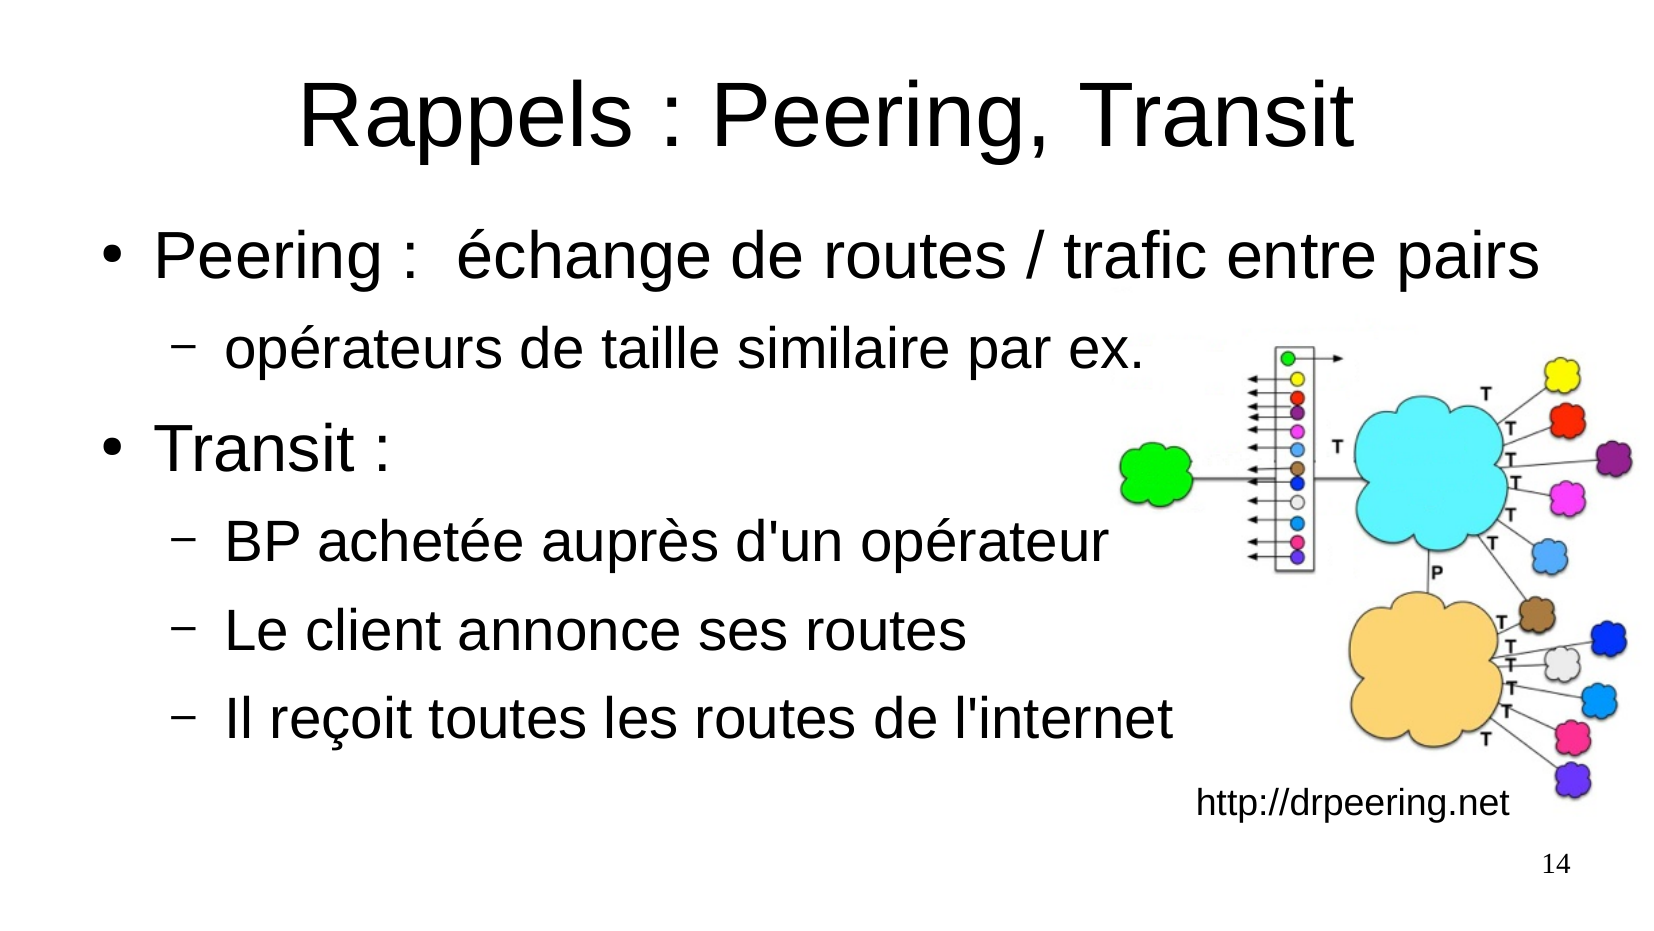

# Rappels : Peering, Transit
Peering : échange de routes / trafic entre pairs
opérateurs de taille similaire par ex.
Transit :
BP achetée auprès d'un opérateur
Le client annonce ses routes
Il reçoit toutes les routes de l'internet
http://drpeering.net
14